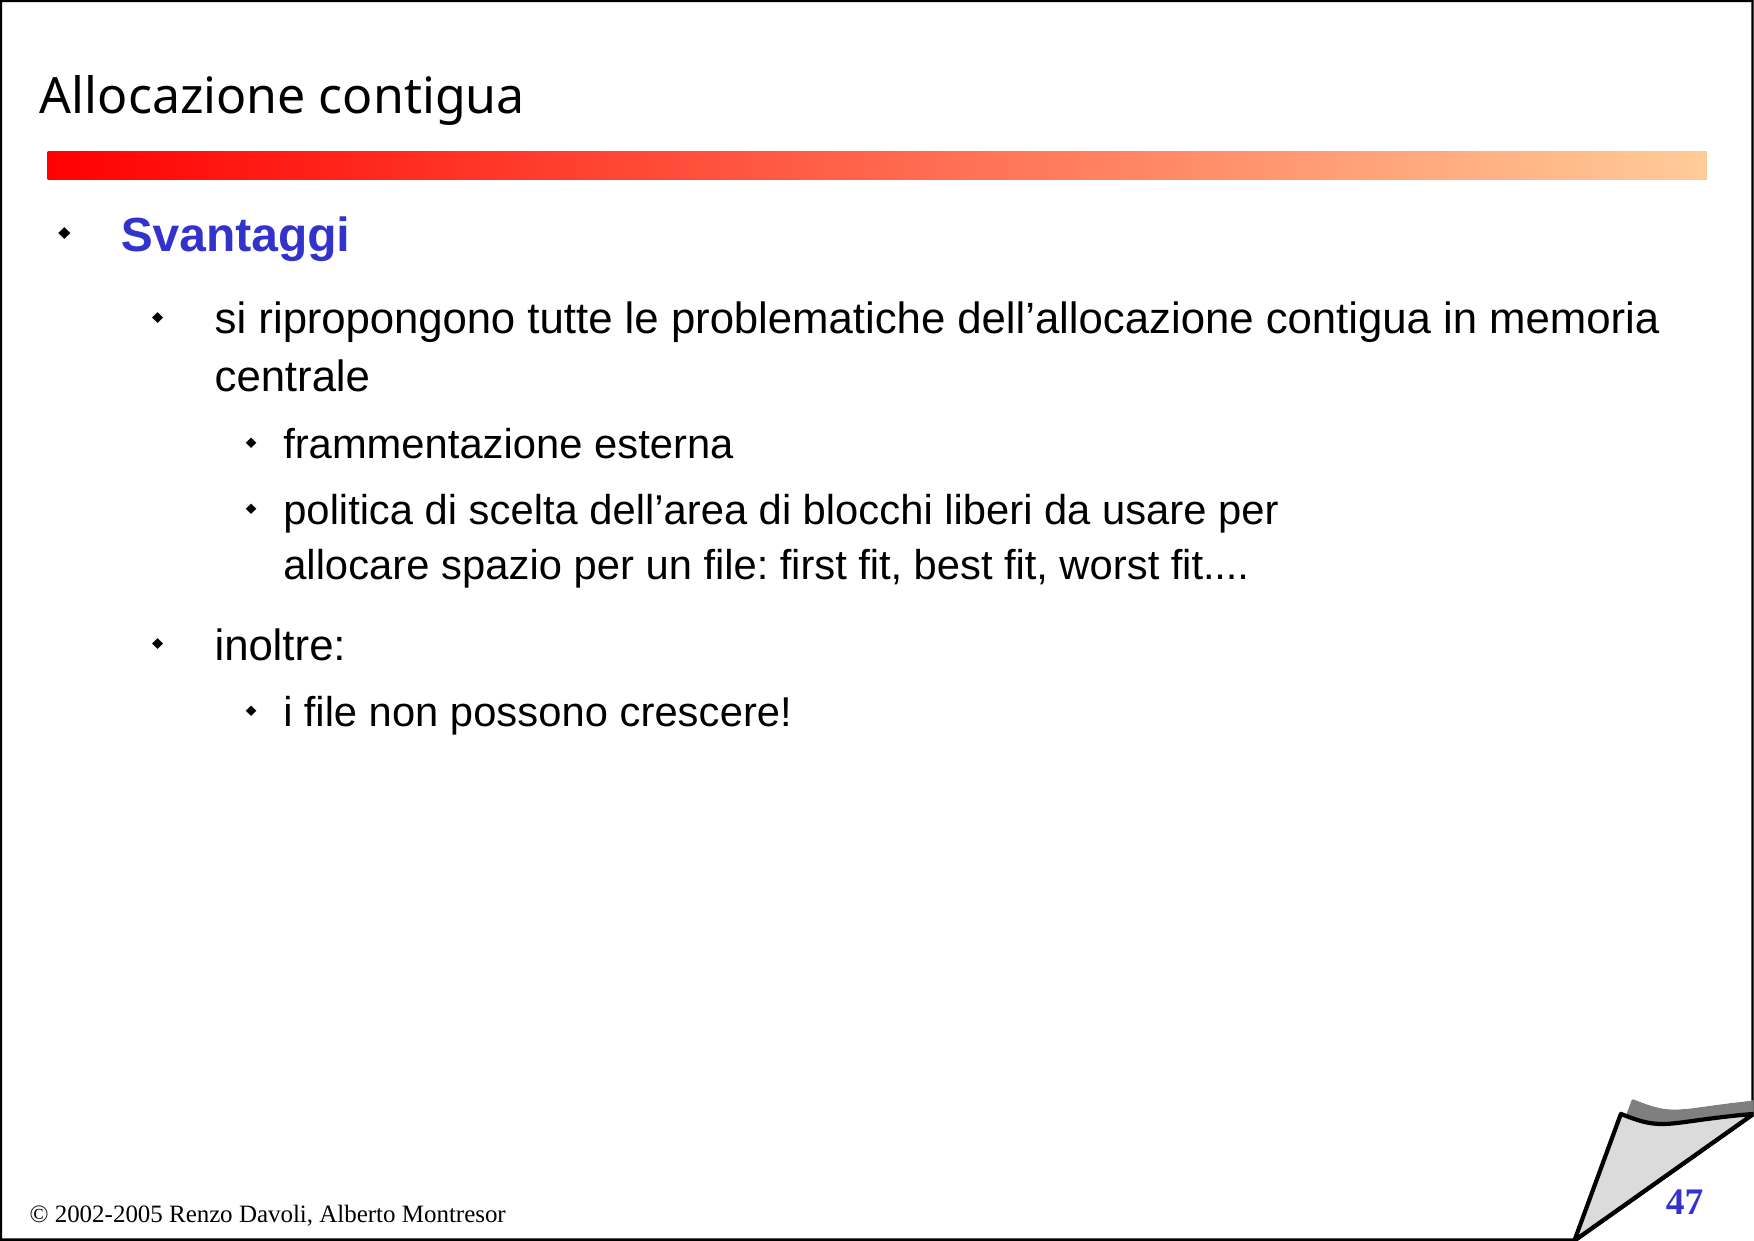

# Allocazione contigua
Svantaggi
si ripropongono tutte le problematiche dell’allocazione contigua in memoria centrale
frammentazione esterna
politica di scelta dell’area di blocchi liberi da usare per
allocare spazio per un file: first fit, best fit, worst fit....
inoltre:
i file non possono crescere!